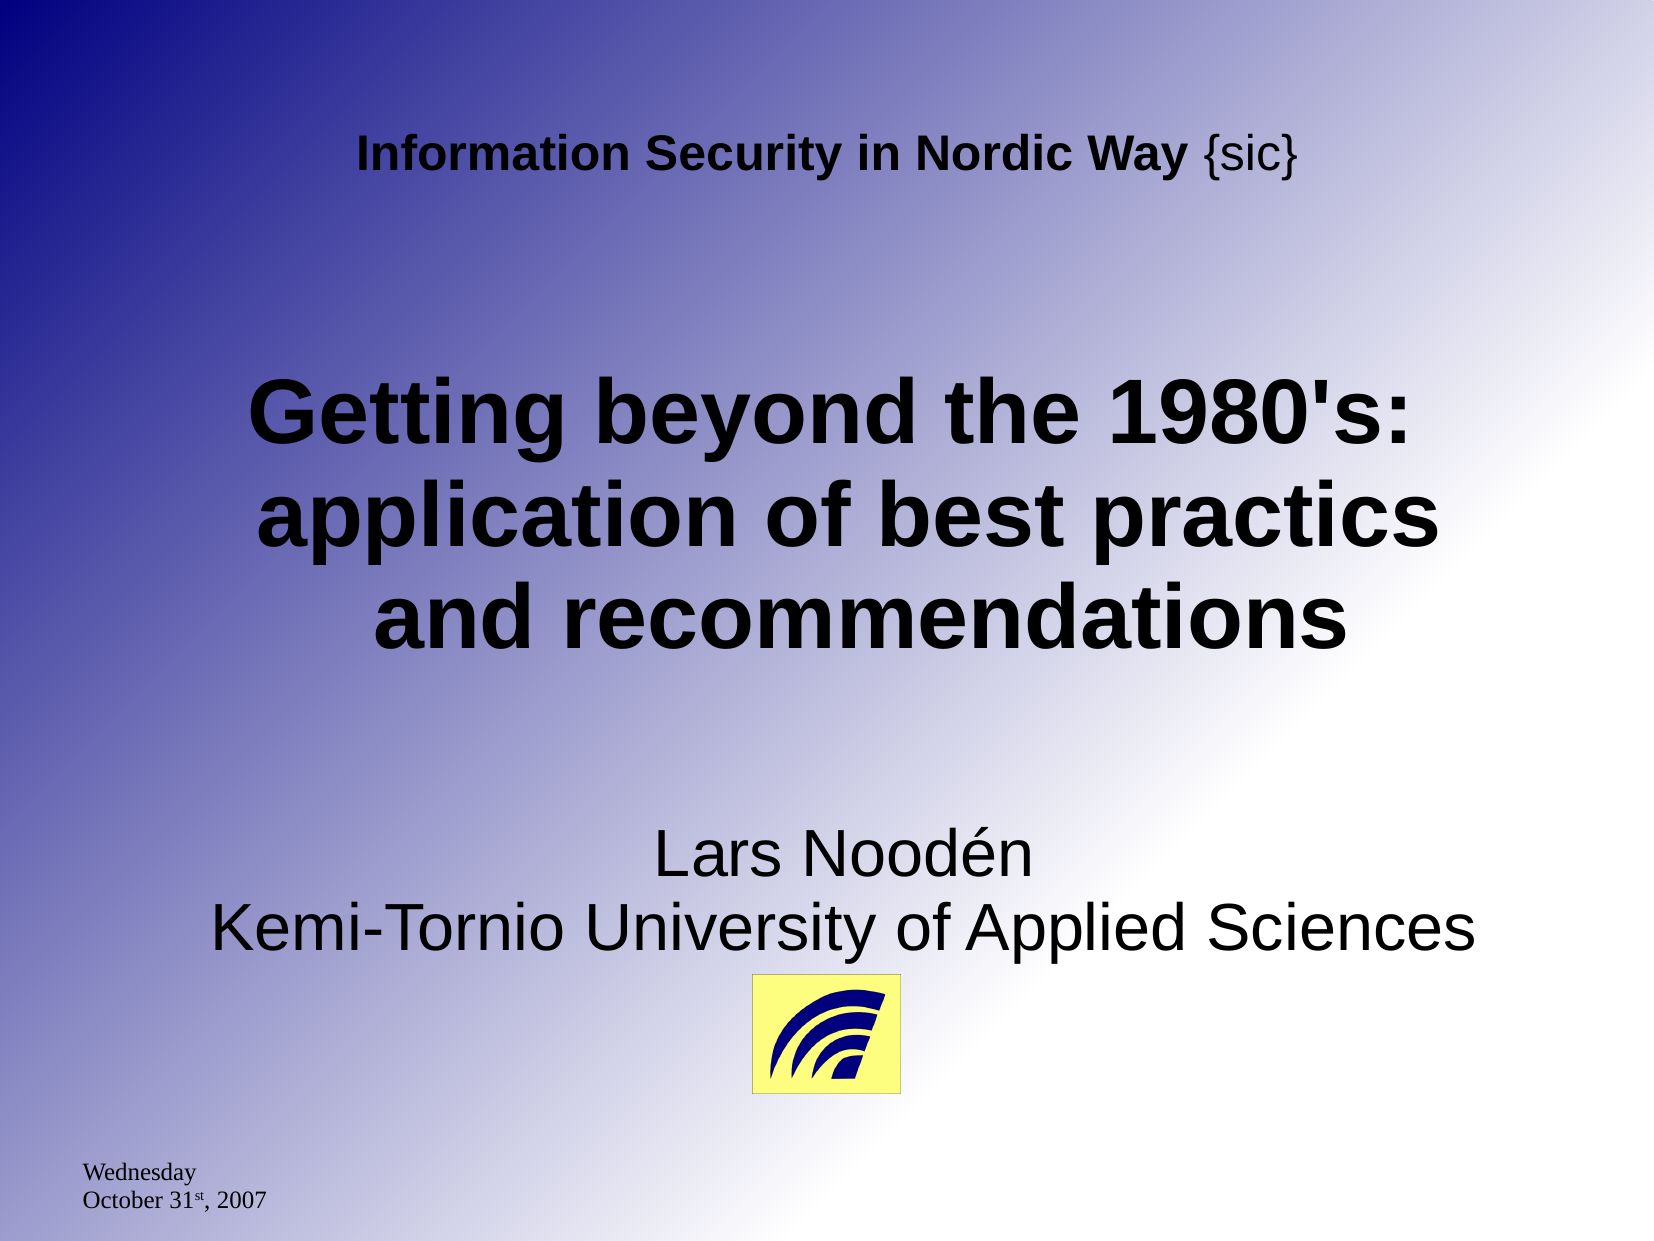

# Information Security in Nordic Way {sic}
Getting beyond the 1980's:
application of best practics
and recommendations
Lars Noodén
Kemi-Tornio University of Applied Sciences